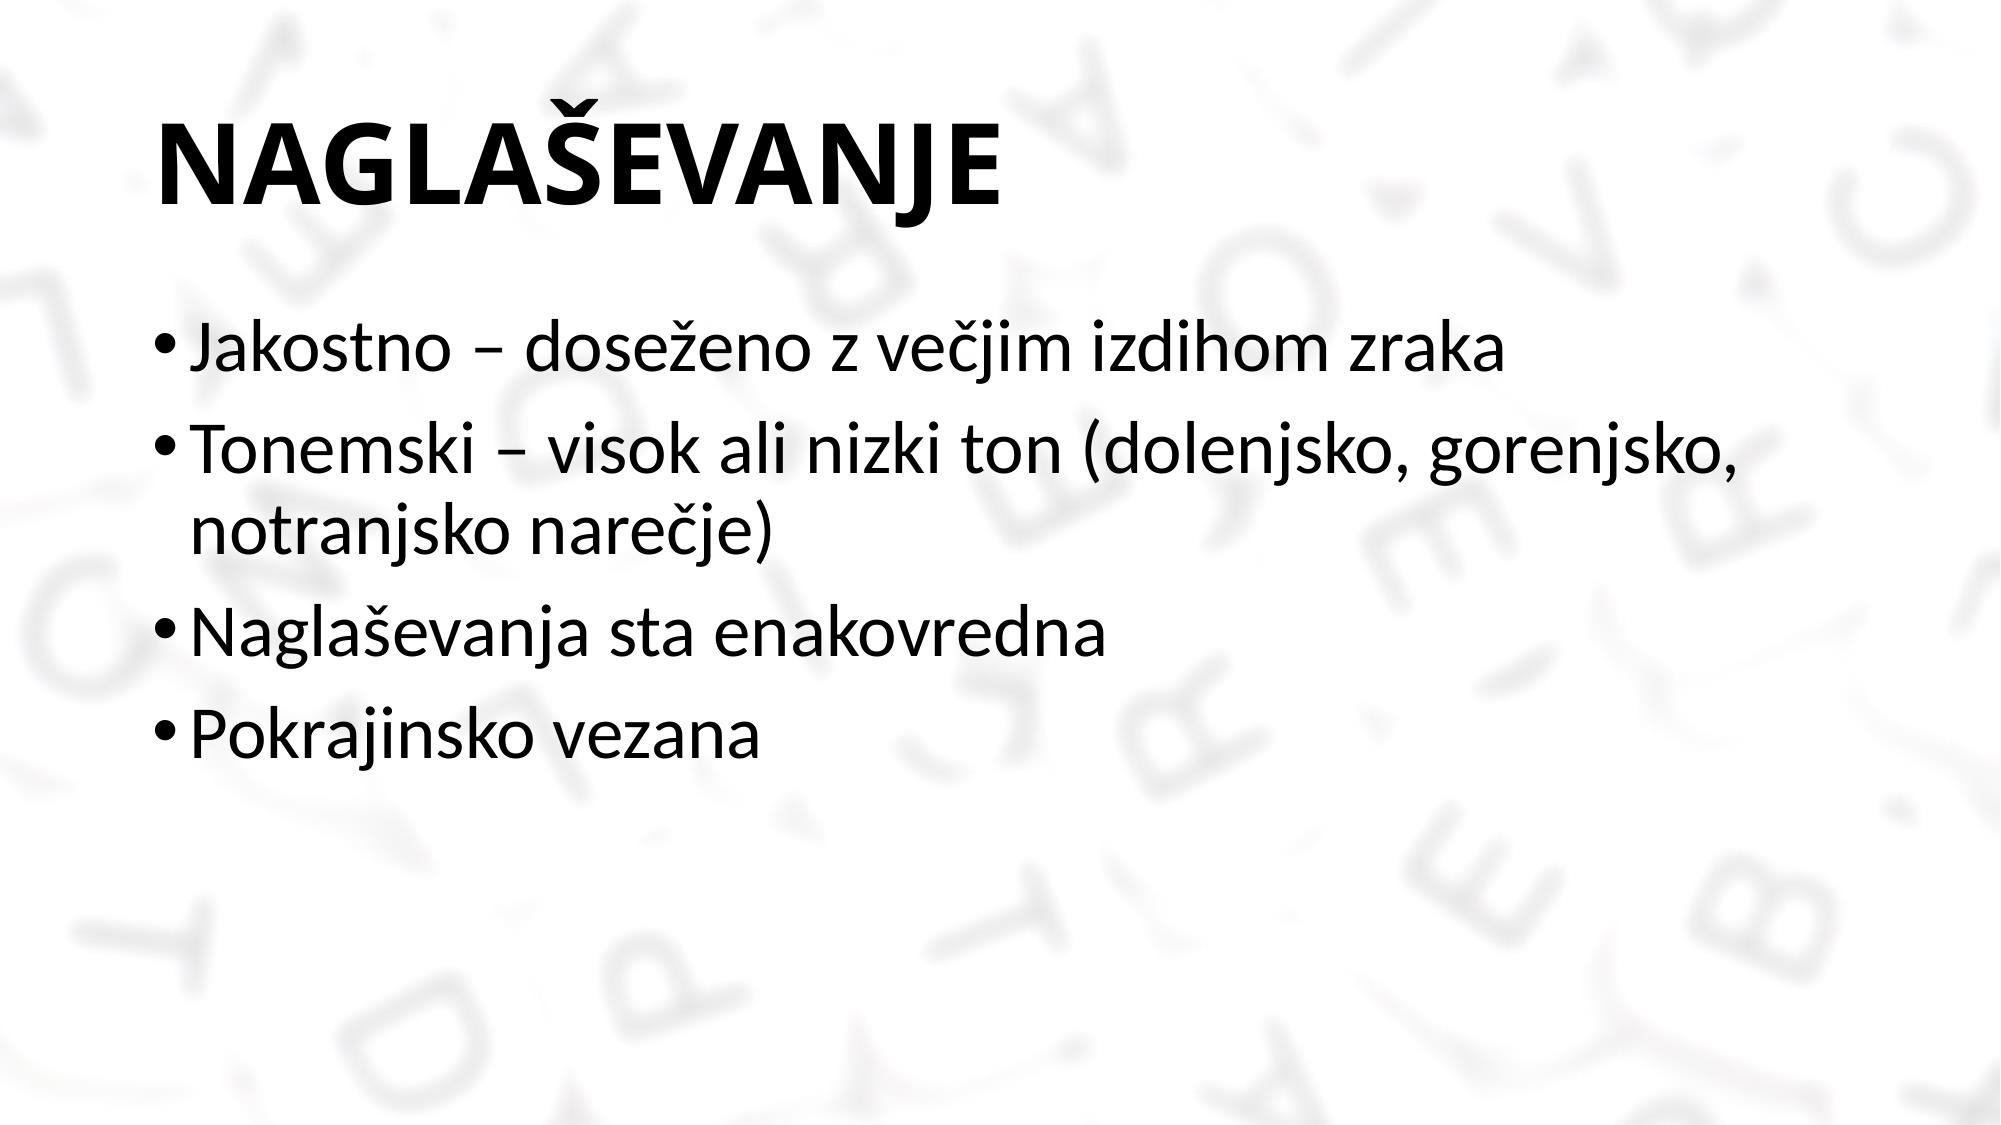

# NAGLAŠEVANJE
Jakostno – doseženo z večjim izdihom zraka
Tonemski – visok ali nizki ton (dolenjsko, gorenjsko, notranjsko narečje)
Naglaševanja sta enakovredna
Pokrajinsko vezana